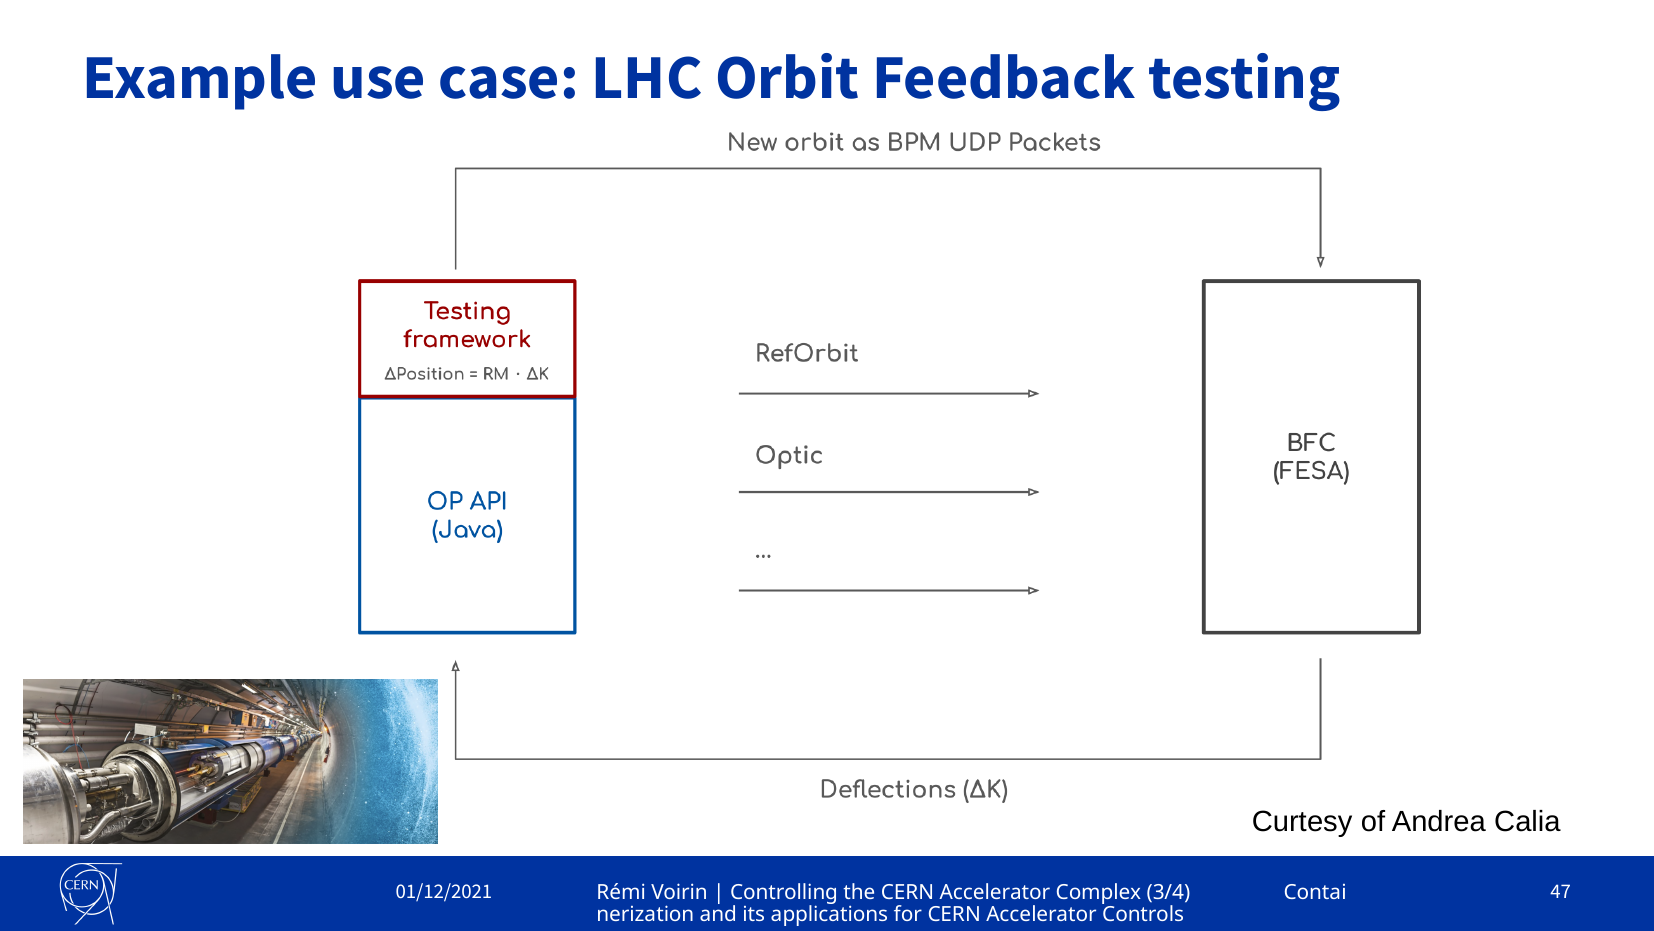

# Example use case: LHC Orbit Feedback testing
Curtesy of Andrea Calia
01/12/2021
Rémi Voirin | Controlling the CERN Accelerator Complex (3/4) Containerization and its applications for CERN Accelerator Controls
47